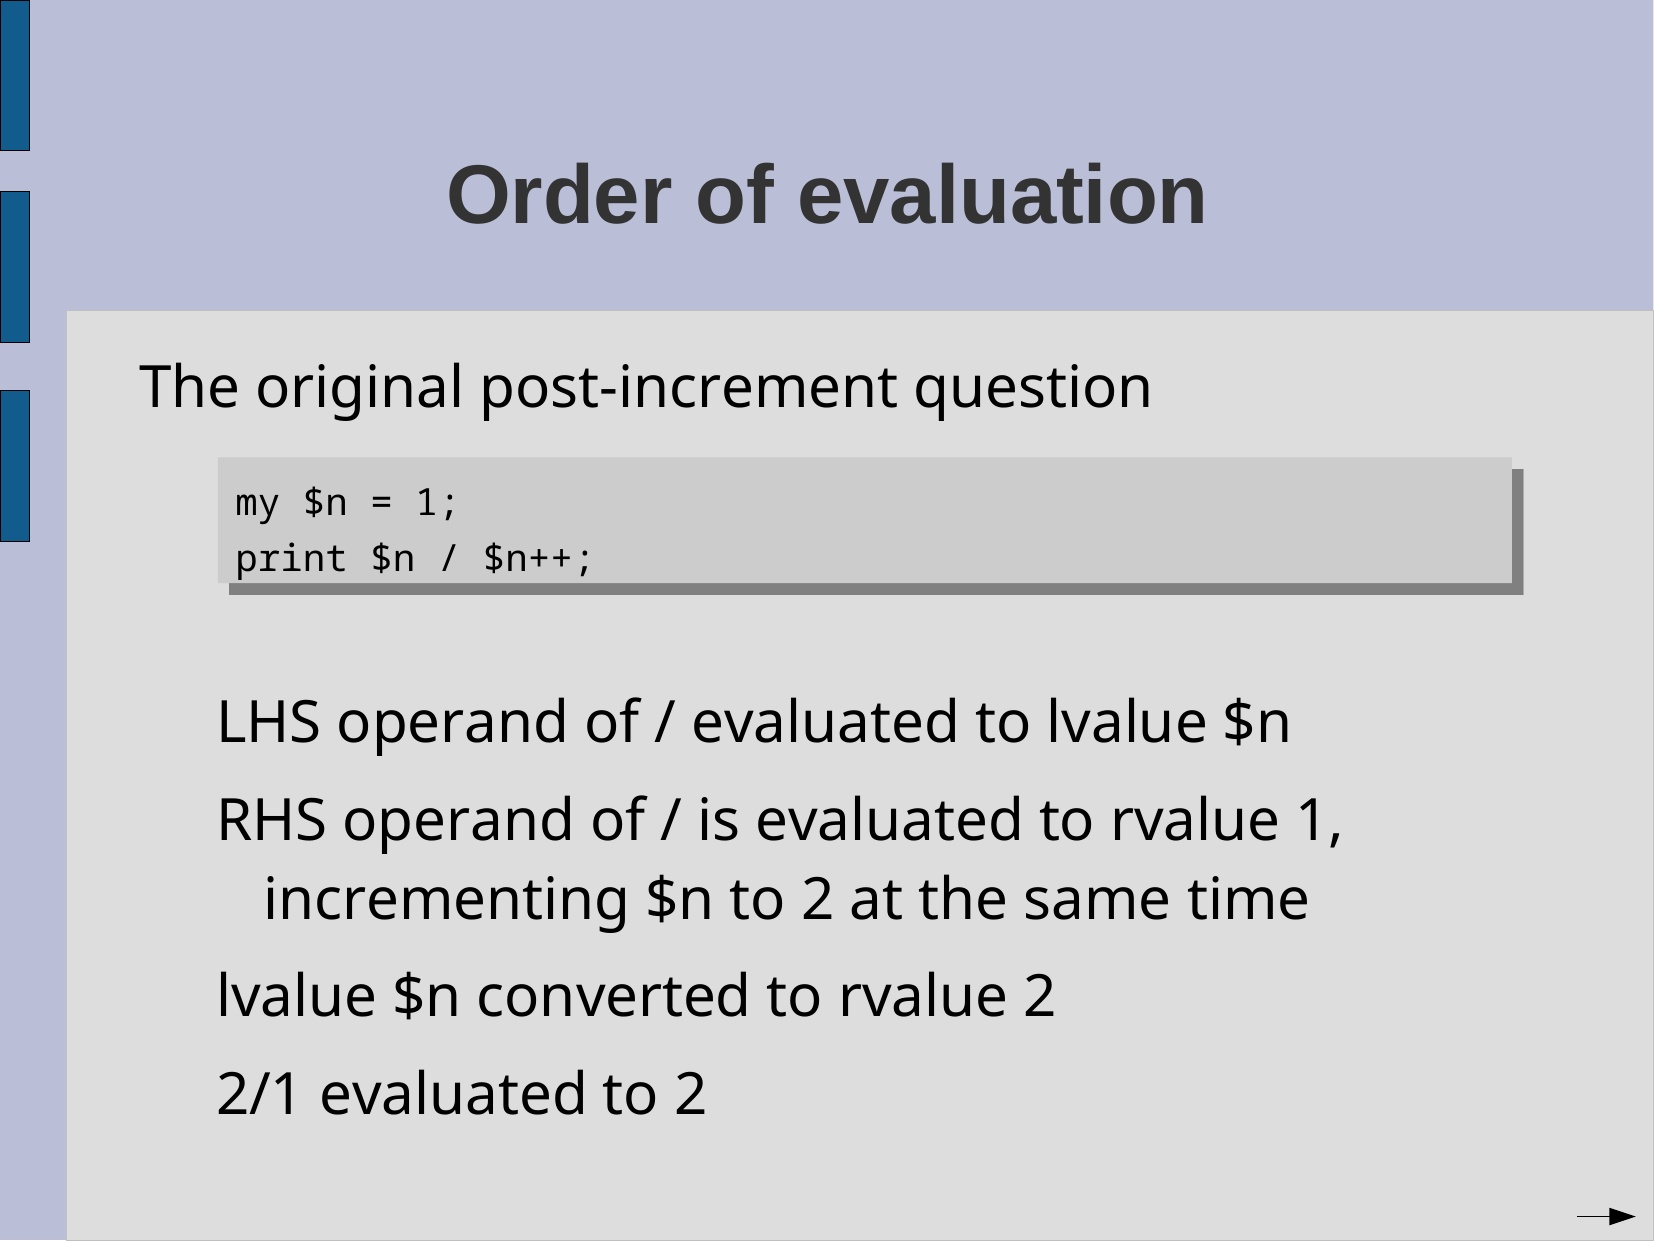

# Order of evaluation
The original post-increment question
LHS operand of / evaluated to lvalue $n
RHS operand of / is evaluated to rvalue 1, incrementing $n to 2 at the same time
lvalue $n converted to rvalue 2
2/1 evaluated to 2
my $n = 1;
print $n / $n++;